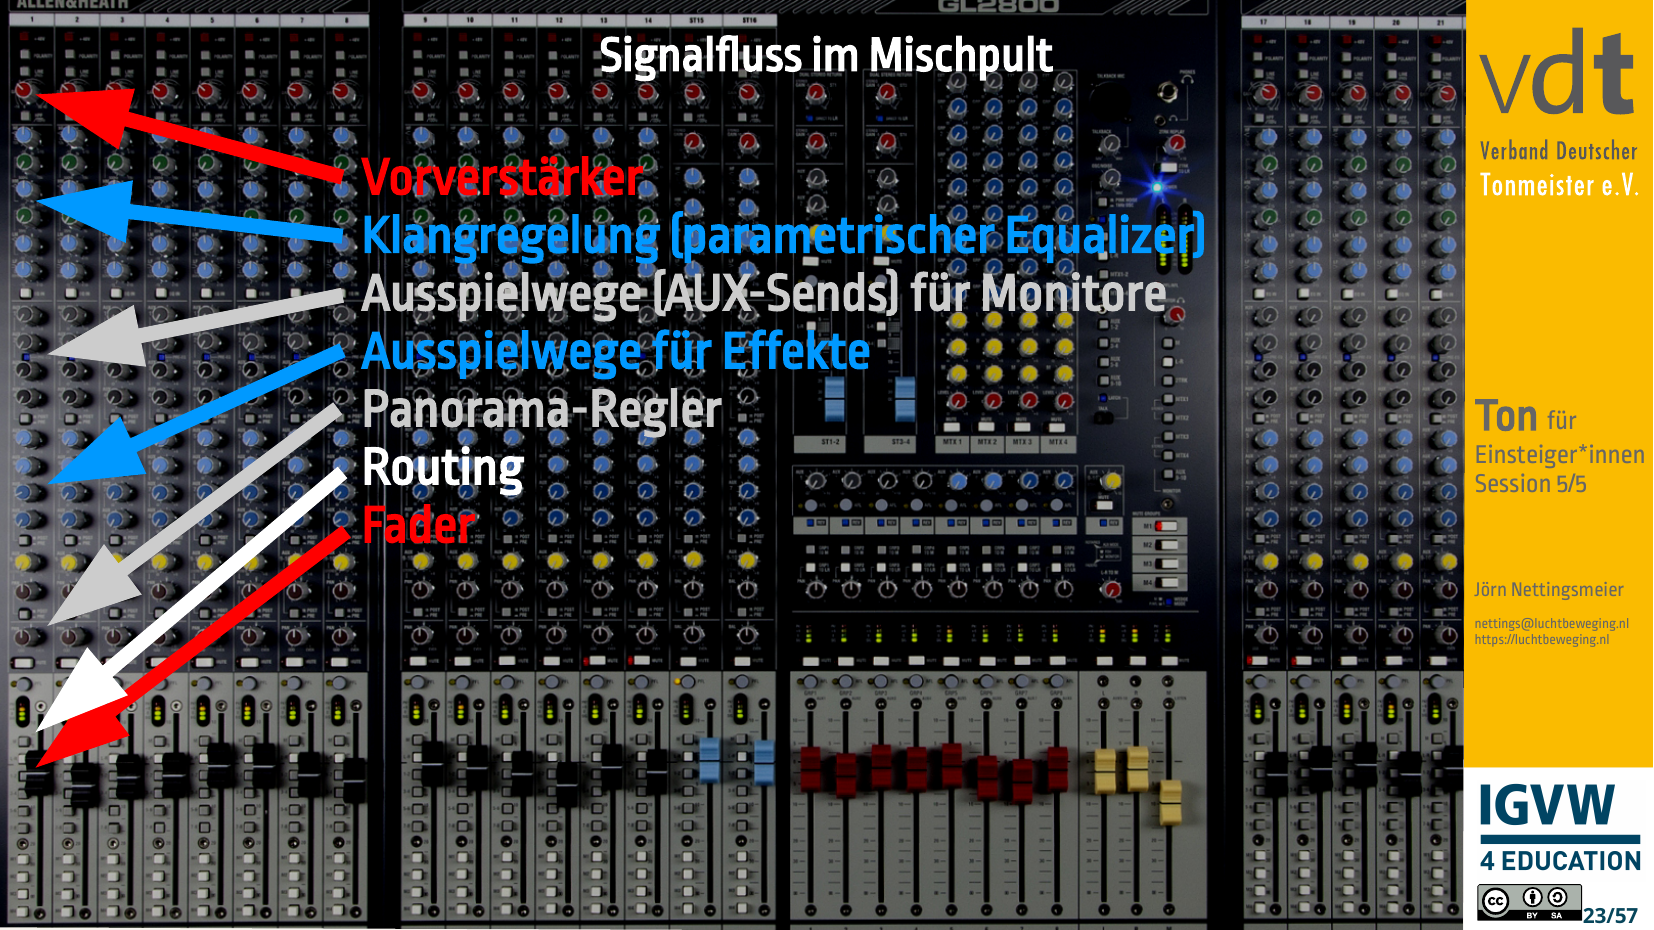

Signalfluss im Mischpult
# Vorverstärker Klangregelung (parametrischer Equalizer) Ausspielwege (AUX-Sends) für Monitore Ausspielwege für Effekte Panorama-Regler Routing Fader